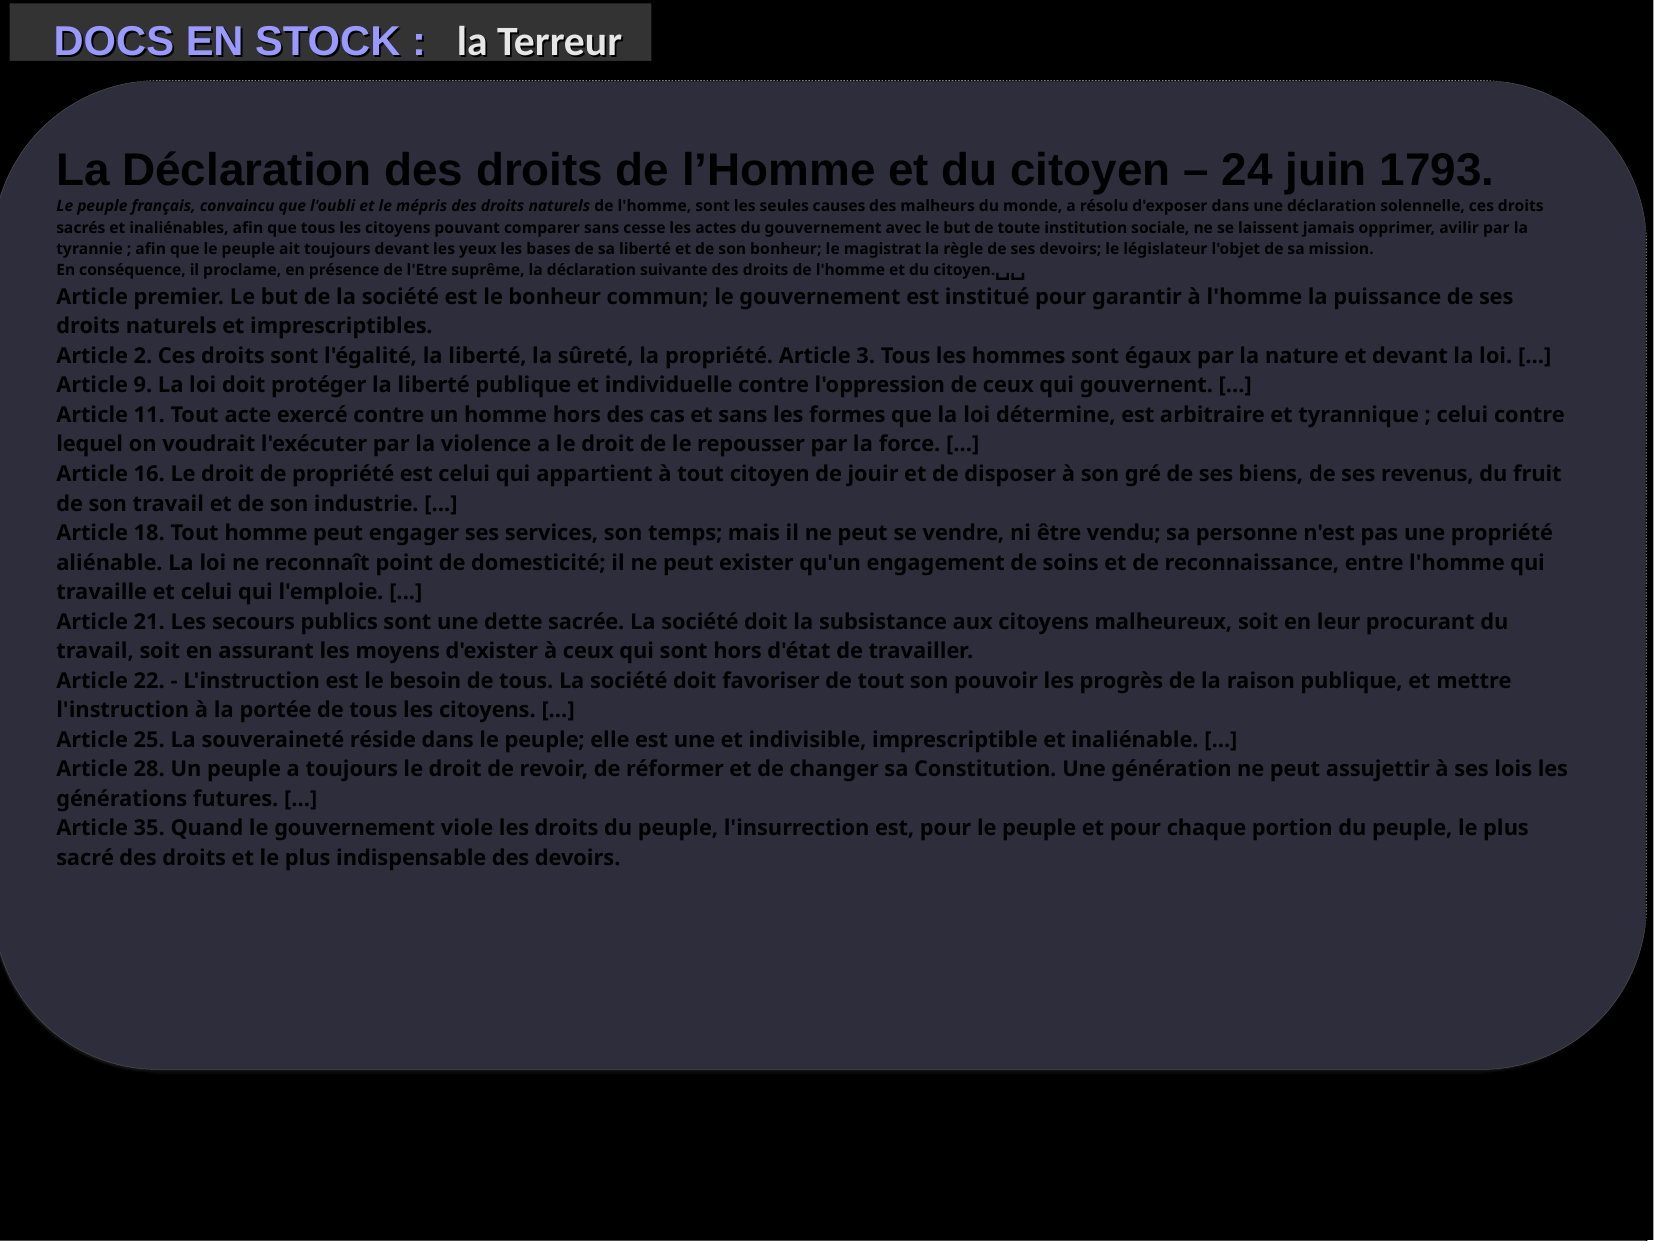

DOCS EN STOCK :   la Terreur
La Déclaration des droits de l’Homme et du citoyen – 24 juin 1793.
Le peuple français, convaincu que l'oubli et le mépris des droits naturels de l'homme, sont les seules causes des malheurs du monde, a résolu d'exposer dans une déclaration solennelle, ces droits sacrés et inaliénables, afin que tous les citoyens pouvant comparer sans cesse les actes du gouvernement avec le but de toute institution sociale, ne se laissent jamais opprimer, avilir par la tyrannie ; afin que le peuple ait toujours devant les yeux les bases de sa liberté et de son bonheur; le magistrat la règle de ses devoirs; le législateur l'objet de sa mission.
En conséquence, il proclame, en présence de l'Etre suprême, la déclaration suivante des droits de l'homme et du citoyen.␣␣
Article premier. Le but de la société est le bonheur commun; le gouvernement est institué pour garantir à l'homme la puissance de ses droits naturels et imprescriptibles.
Article 2. Ces droits sont l'égalité, la liberté, la sûreté, la propriété. Article 3. Tous les hommes sont égaux par la nature et devant la loi. [...]
Article 9. La loi doit protéger la liberté publique et individuelle contre l'oppression de ceux qui gouvernent. [...]
Article 11. Tout acte exercé contre un homme hors des cas et sans les formes que la loi détermine, est arbitraire et tyrannique ; celui contre lequel on voudrait l'exécuter par la violence a le droit de le repousser par la force. [...]
Article 16. Le droit de propriété est celui qui appartient à tout citoyen de jouir et de disposer à son gré de ses biens, de ses revenus, du fruit de son travail et de son industrie. [...]
Article 18. Tout homme peut engager ses services, son temps; mais il ne peut se vendre, ni être vendu; sa personne n'est pas une propriété aliénable. La loi ne reconnaît point de domesticité; il ne peut exister qu'un engagement de soins et de reconnaissance, entre l'homme qui travaille et celui qui l'emploie. [...]
Article 21. Les secours publics sont une dette sacrée. La société doit la subsistance aux citoyens malheureux, soit en leur procurant du travail, soit en assurant les moyens d'exister à ceux qui sont hors d'état de travailler.
Article 22. - L'instruction est le besoin de tous. La société doit favoriser de tout son pouvoir les progrès de la raison publique, et mettre l'instruction à la portée de tous les citoyens. [...]
Article 25. La souveraineté réside dans le peuple; elle est une et indivisible, imprescriptible et inaliénable. [...]
Article 28. Un peuple a toujours le droit de revoir, de réformer et de changer sa Constitution. Une génération ne peut assujettir à ses lois les générations futures. [...]
Article 35. Quand le gouvernement viole les droits du peuple, l'insurrection est, pour le peuple et pour chaque portion du peuple, le plus sacré des droits et le plus indispensable des devoirs.